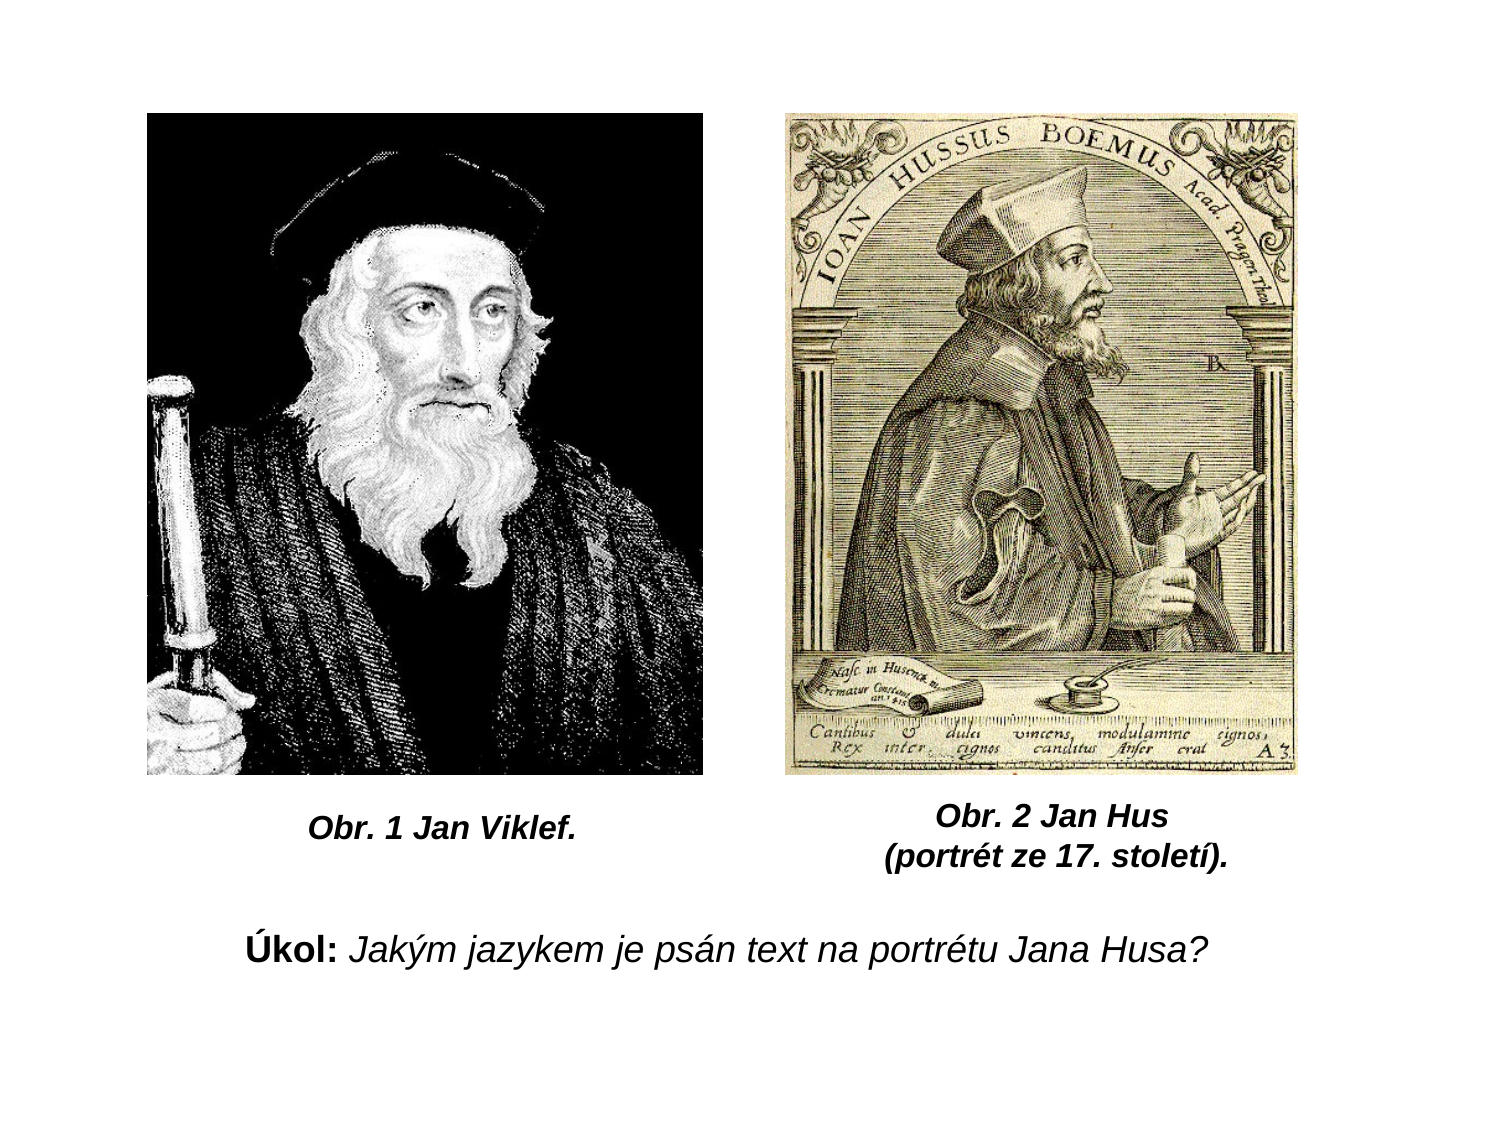

Obr. 2 Jan Hus
(portrét ze 17. století).
Obr. 1 Jan Viklef.
Úkol: Jakým jazykem je psán text na portrétu Jana Husa?